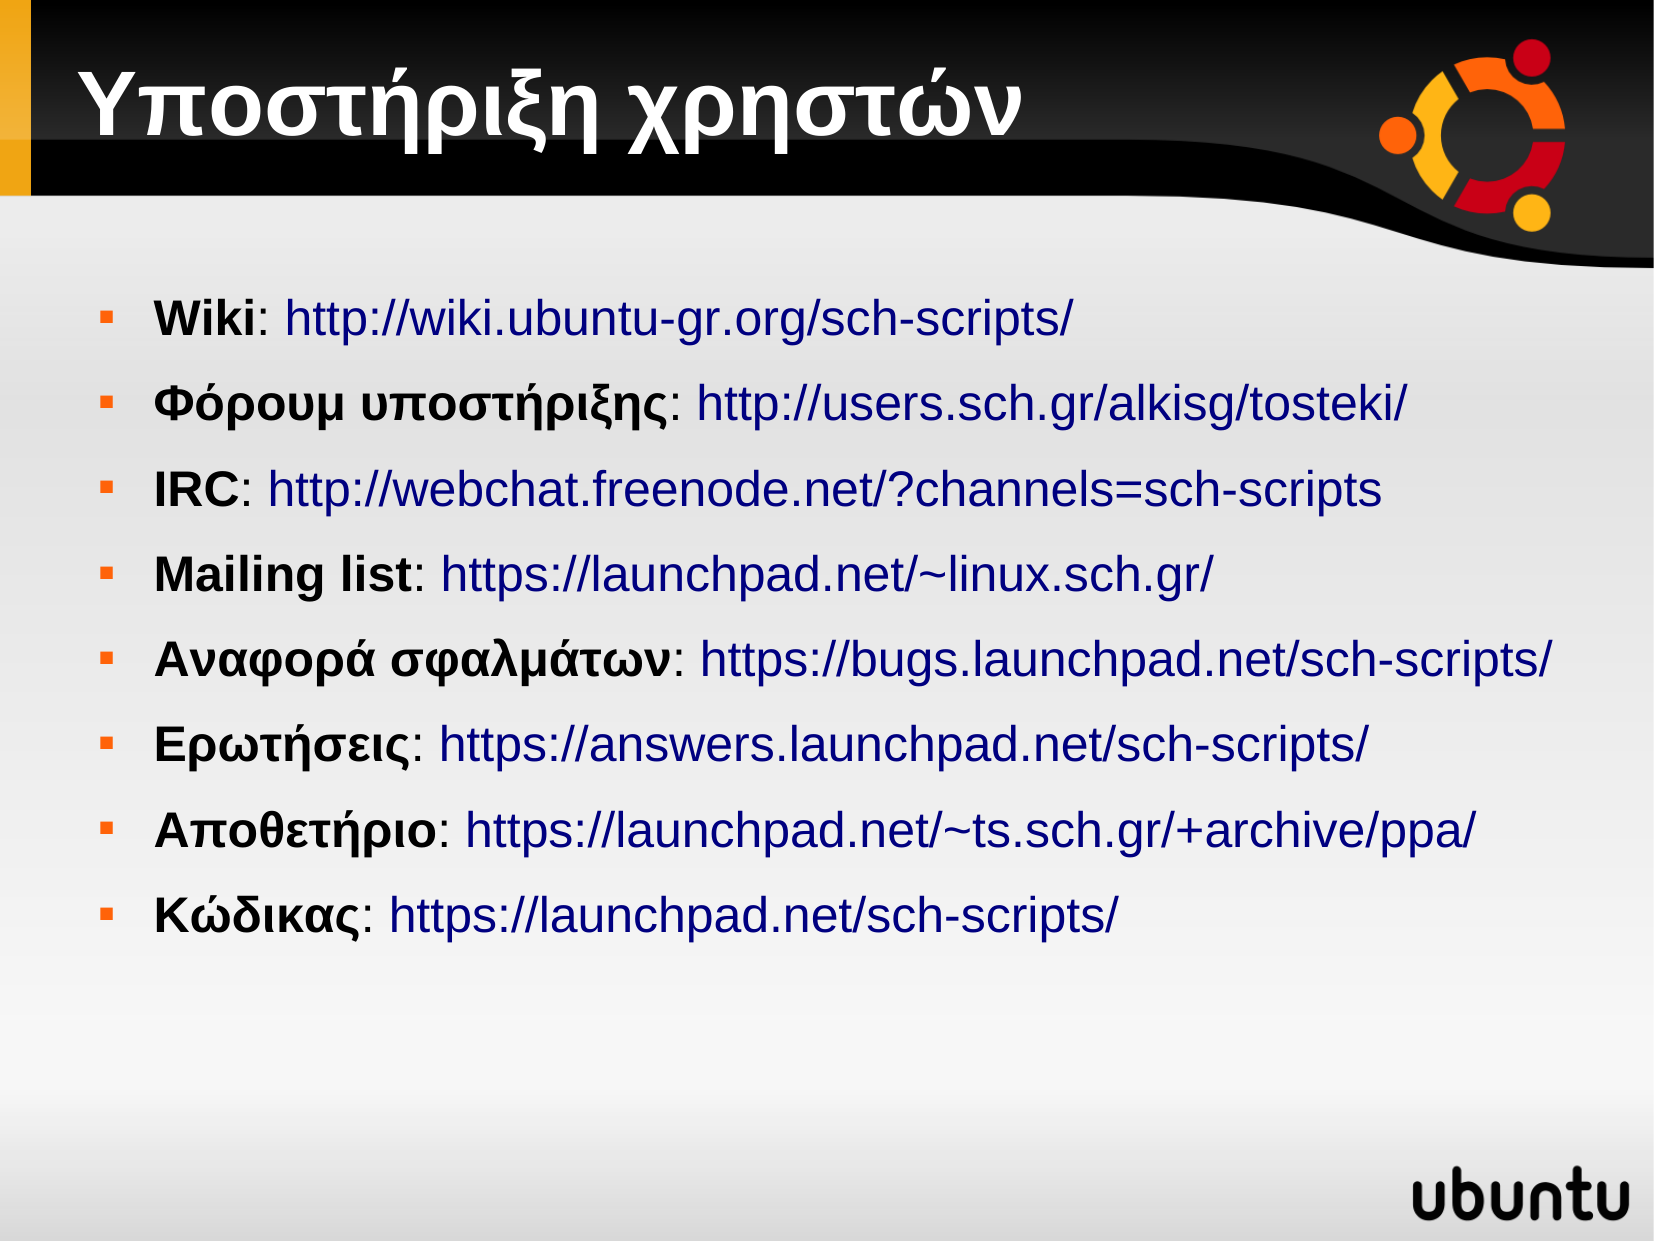

# Υποστήριξη χρηστών
Wiki: http://wiki.ubuntu-gr.org/sch-scripts/
Φόρουμ υποστήριξης: http://users.sch.gr/alkisg/tosteki/
IRC: http://webchat.freenode.net/?channels=sch-scripts
Mailing list: https://launchpad.net/~linux.sch.gr/
Αναφορά σφαλμάτων: https://bugs.launchpad.net/sch-scripts/
Ερωτήσεις: https://answers.launchpad.net/sch-scripts/
Αποθετήριο: https://launchpad.net/~ts.sch.gr/+archive/ppa/
Κώδικας: https://launchpad.net/sch-scripts/